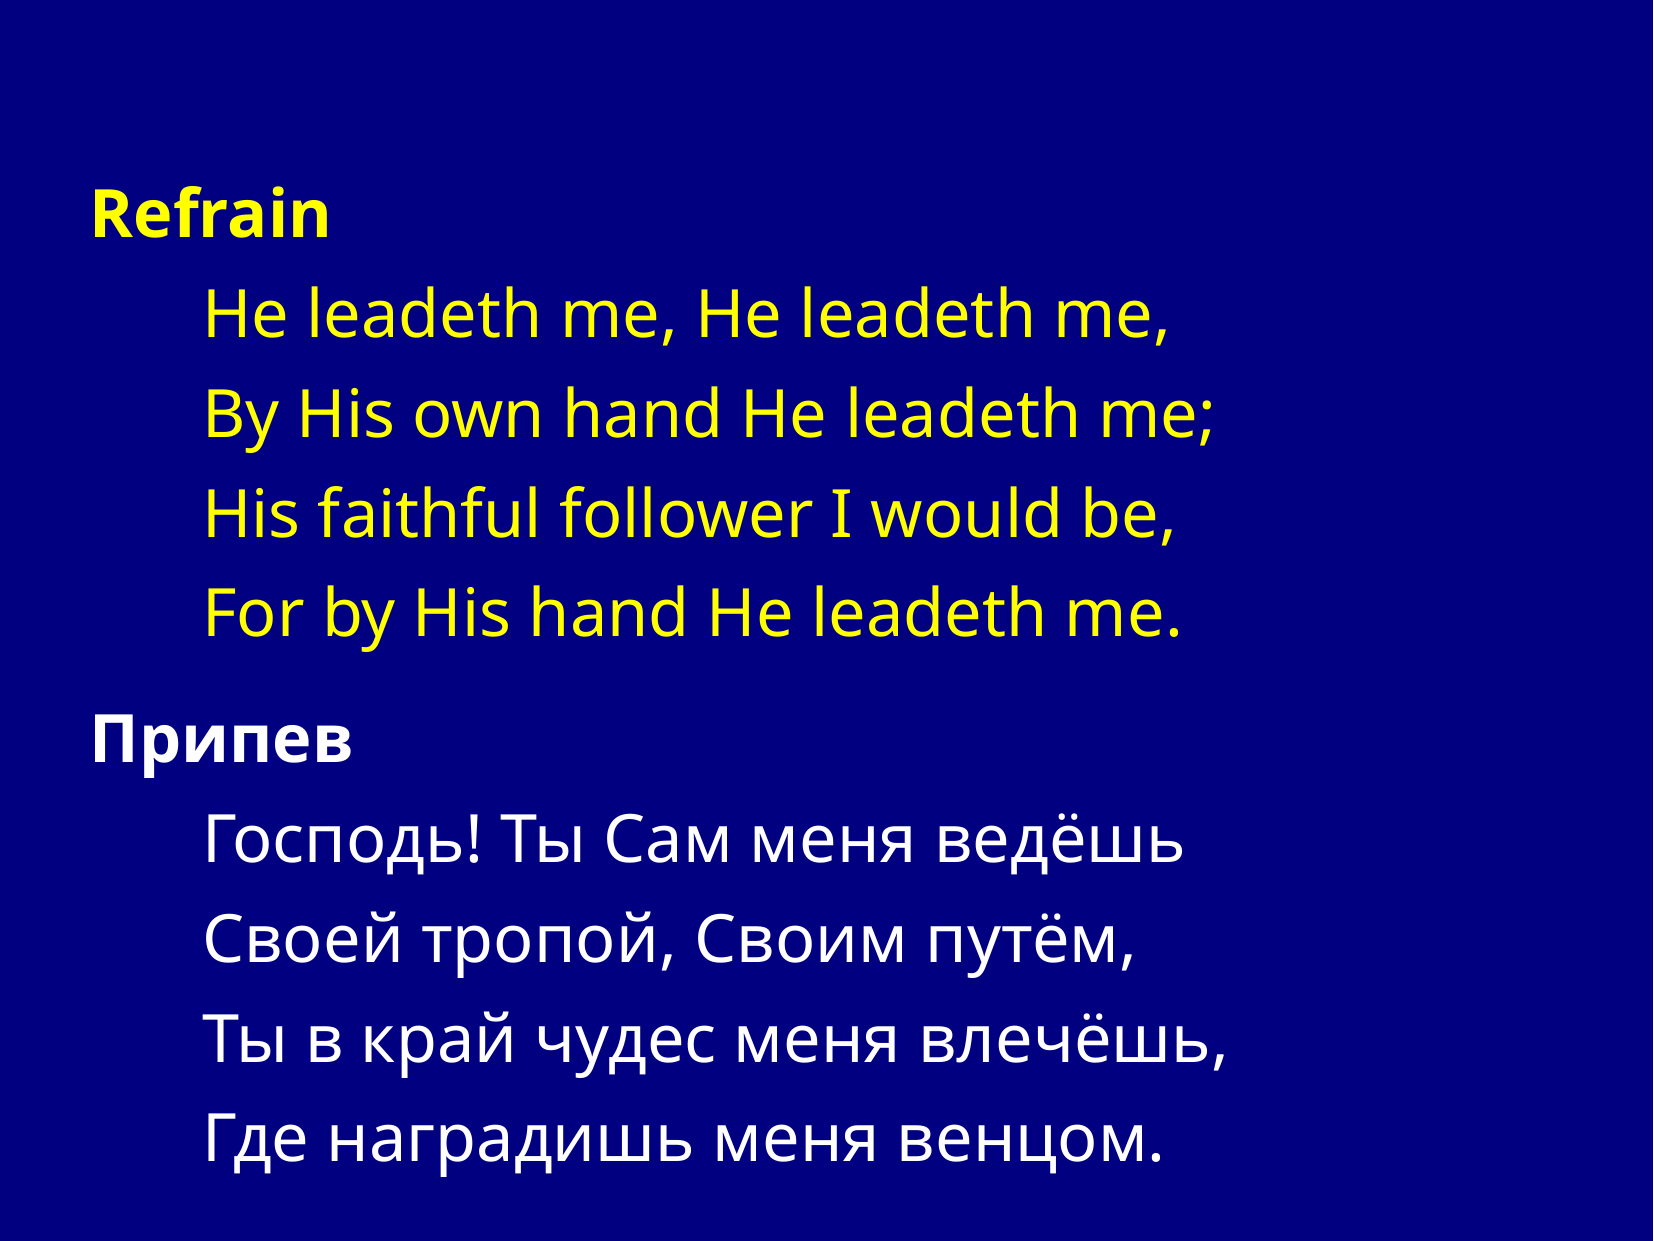

Refrain
	He leadeth me, He leadeth me,
	By His own hand He leadeth me;
	His faithful follower I would be,
	For by His hand He leadeth me.
Припев
	Господь! Ты Сам меня ведёшь
	Своей тропой, Своим путём,
	Ты в край чудес меня влечёшь,
	Где наградишь меня венцом.